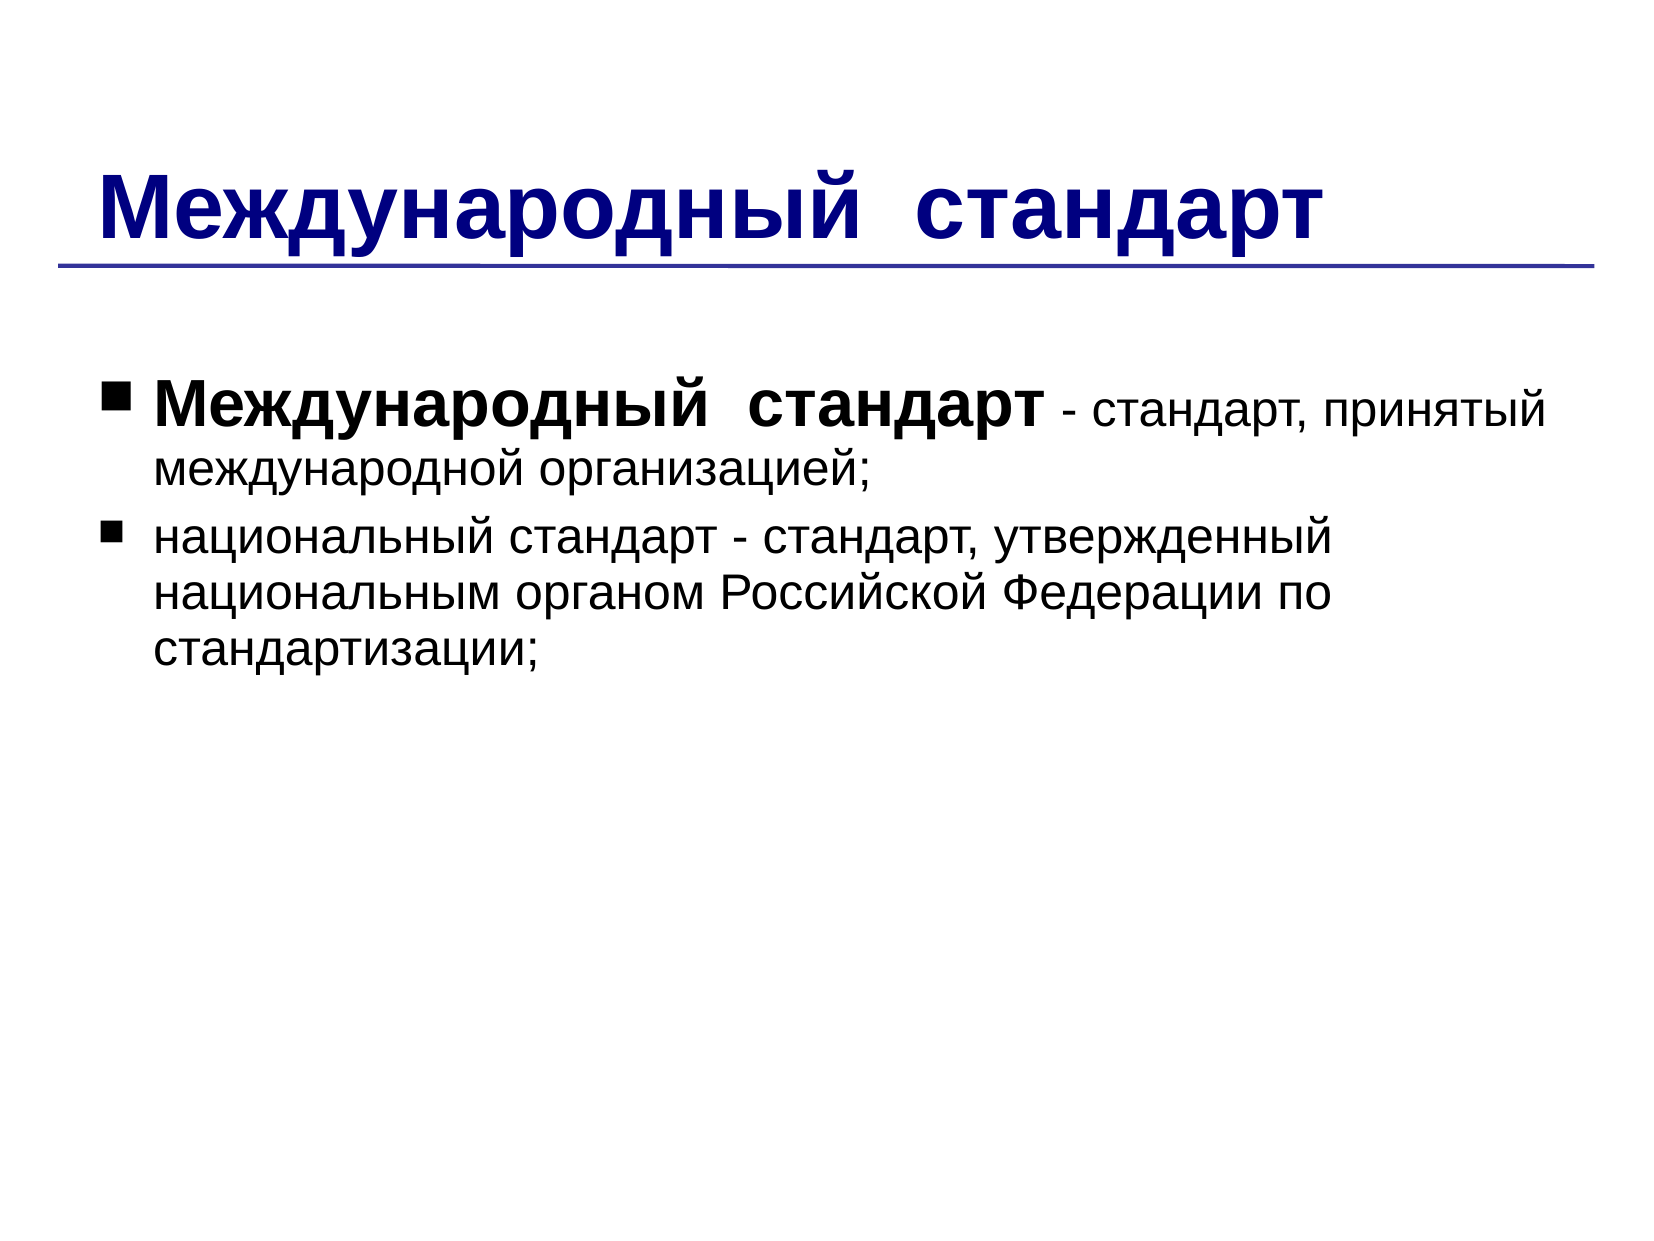

# Международный стандарт
Международный стандарт - стандарт, принятый международной организацией;
национальный стандарт - стандарт, утвержденный национальным органом Российской Федерации по стандартизации;